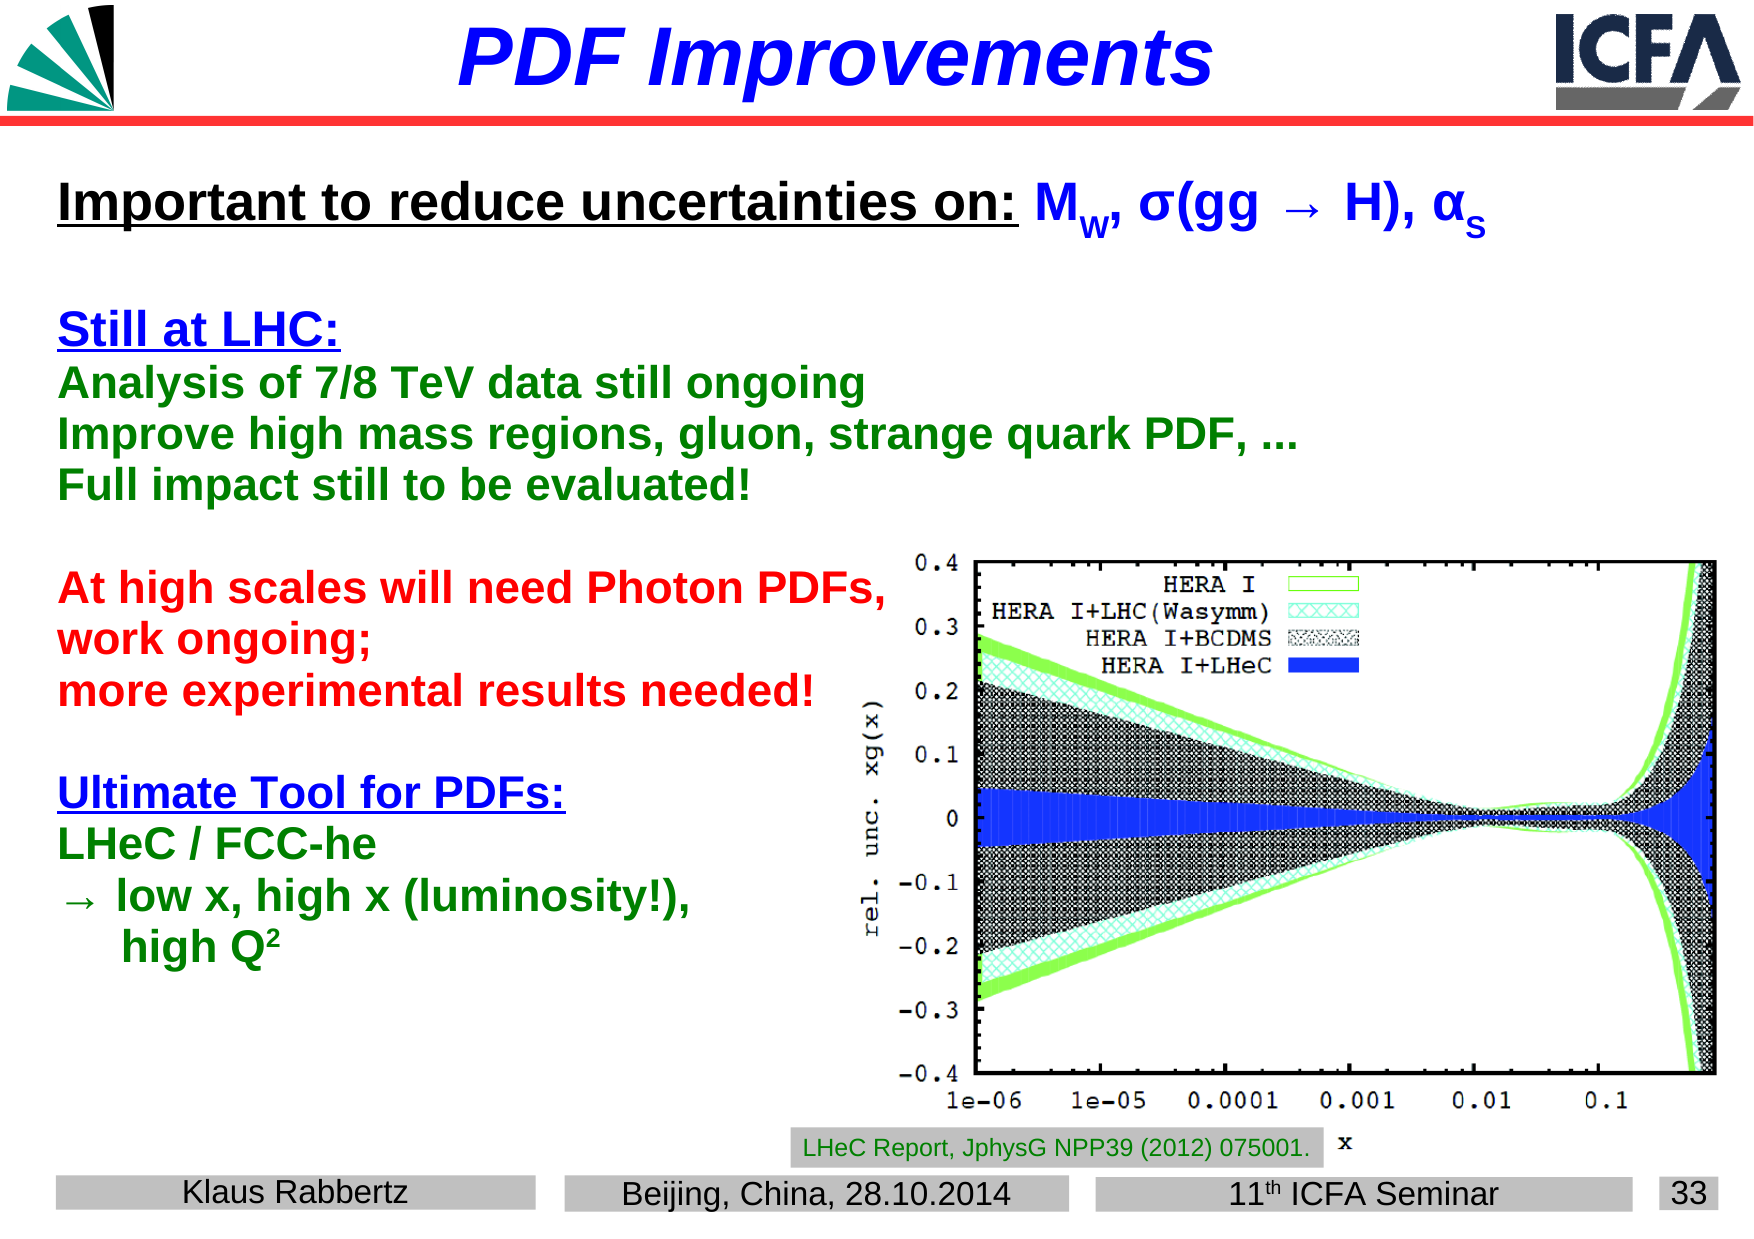

# PDF Improvements
Important to reduce uncertainties on: MW, σ(gg → H), αS
Still at LHC:
Analysis of 7/8 TeV data still ongoing
Improve high mass regions, gluon, strange quark PDF, ...
Full impact still to be evaluated!
At high scales will need Photon PDFs,
work ongoing;
more experimental results needed!
Ultimate Tool for PDFs:
LHeC / FCC-he
→ low x, high x (luminosity!),
 high Q2
LHeC Report, JphysG NPP39 (2012) 075001.